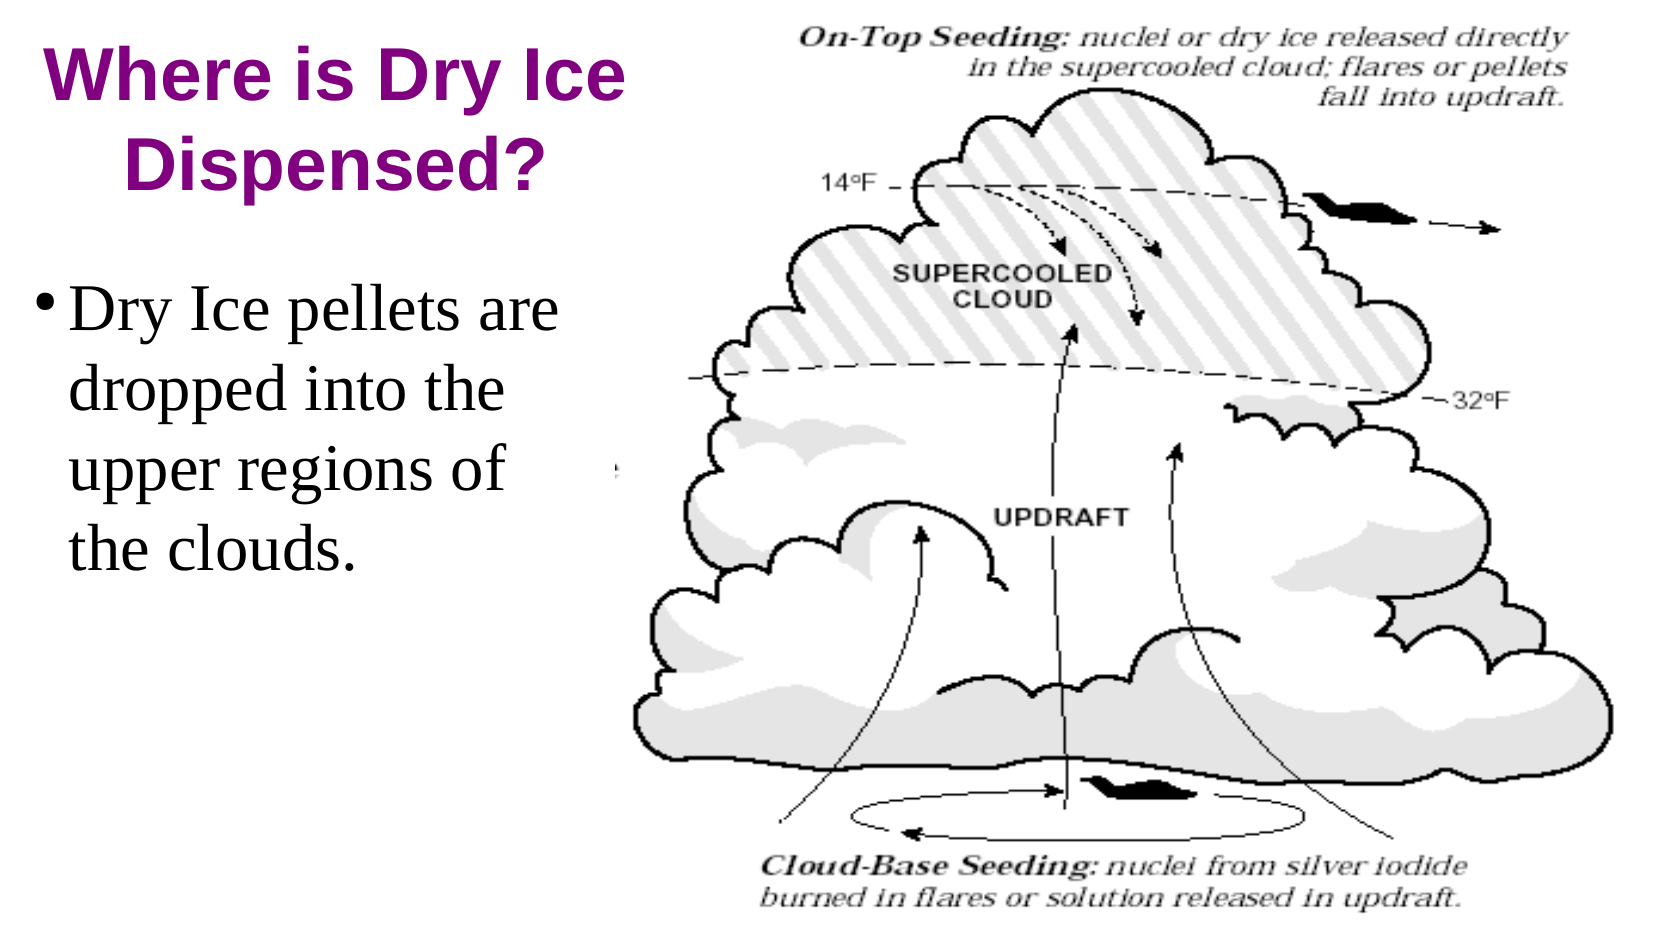

# Where is Dry Ice Dispensed?
Dry Ice pellets are dropped into the upper regions of the clouds.